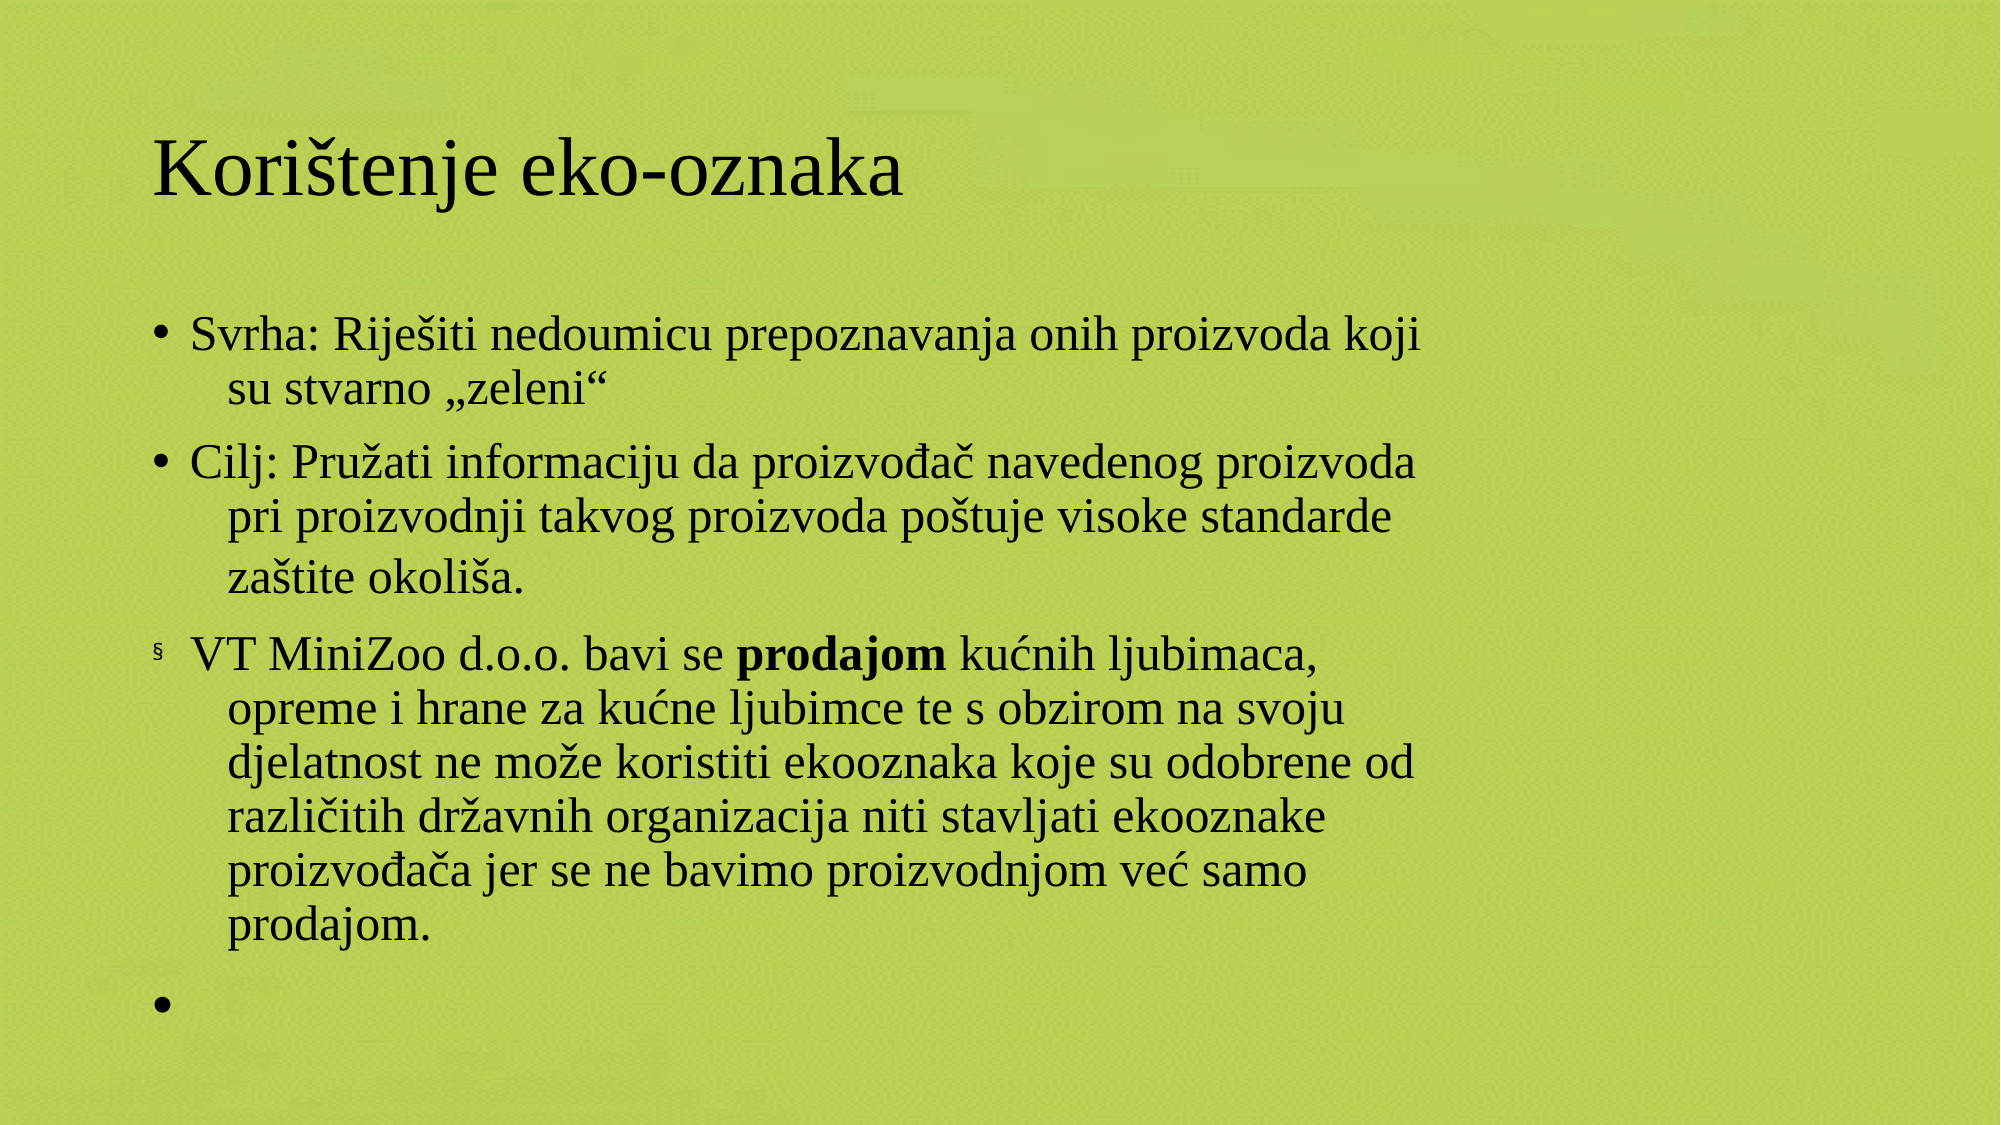

# Korištenje eko-oznaka
Svrha: Riješiti nedoumicu prepoznavanja onih proizvoda koji su stvarno „zeleni“
Cilj: Pružati informaciju da proizvođač navedenog proizvoda pri proizvodnji takvog proizvoda poštuje visoke standarde zaštite okoliša.
VT MiniZoo d.o.o. bavi se prodajom kućnih ljubimaca, opreme i hrane za kućne ljubimce te s obzirom na svoju djelatnost ne može koristiti ekooznaka koje su odobrene od različitih državnih organizacija niti stavljati ekooznake proizvođača jer se ne bavimo proizvodnjom već samo prodajom.